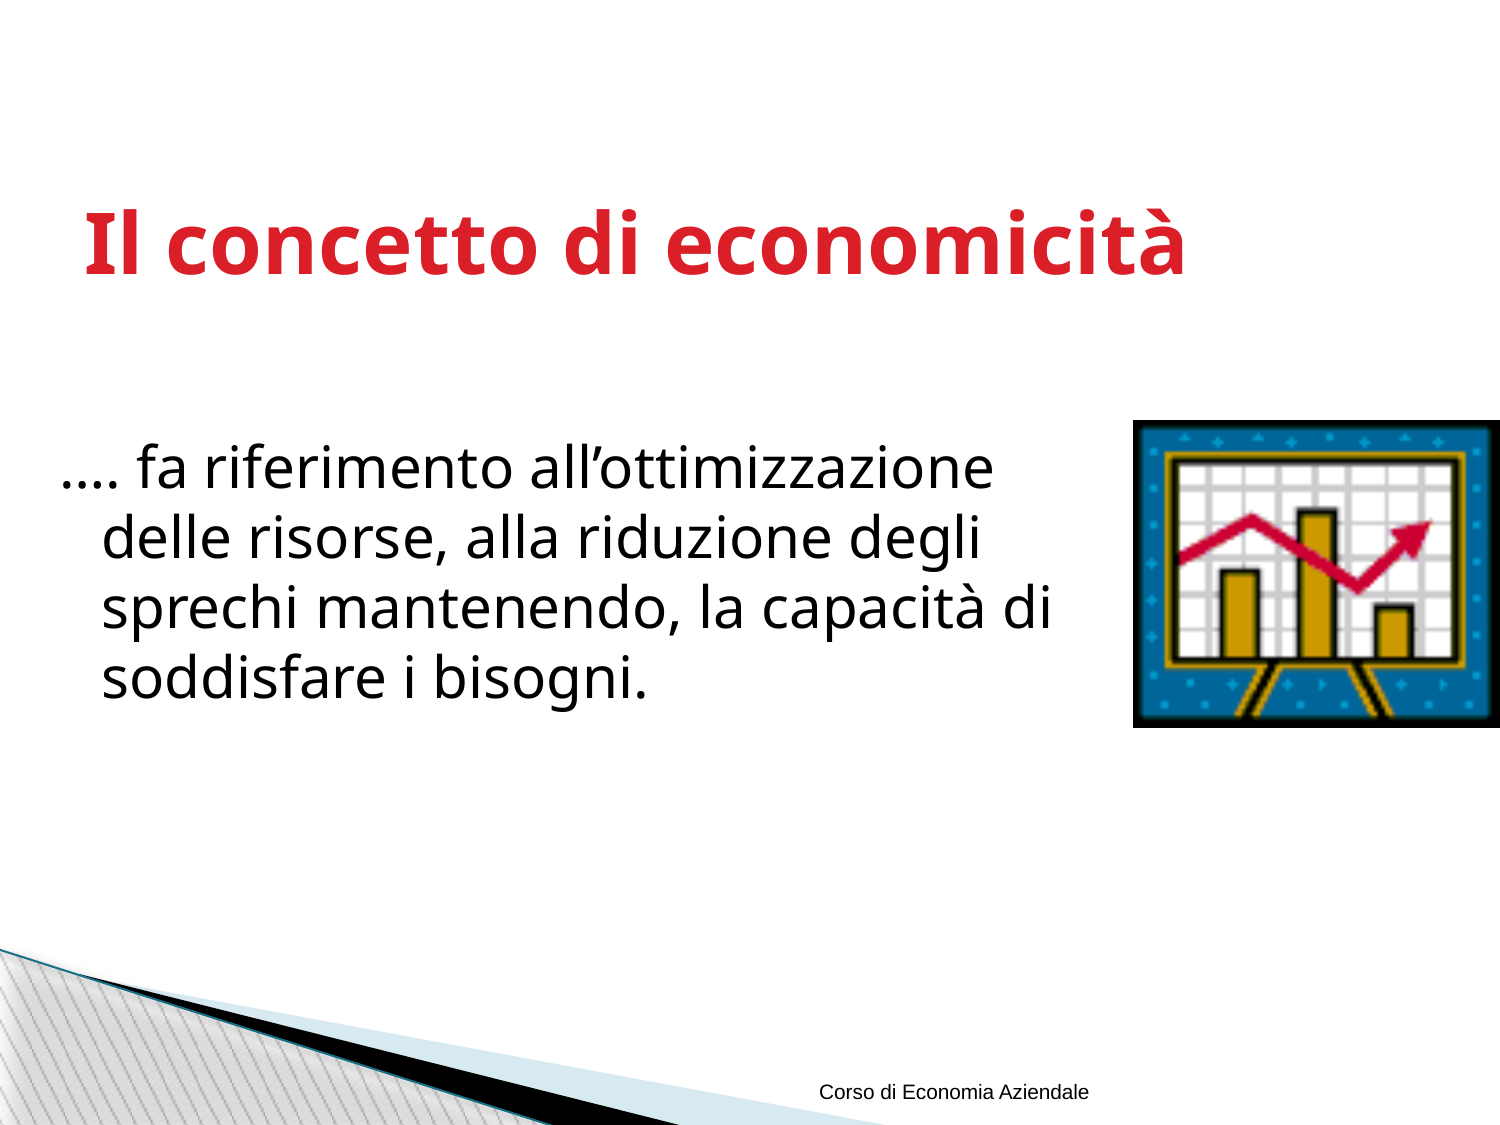

# Il concetto di economicità
…. fa riferimento all’ottimizzazione delle risorse, alla riduzione degli sprechi mantenendo, la capacità di soddisfare i bisogni.
Corso di Economia Aziendale